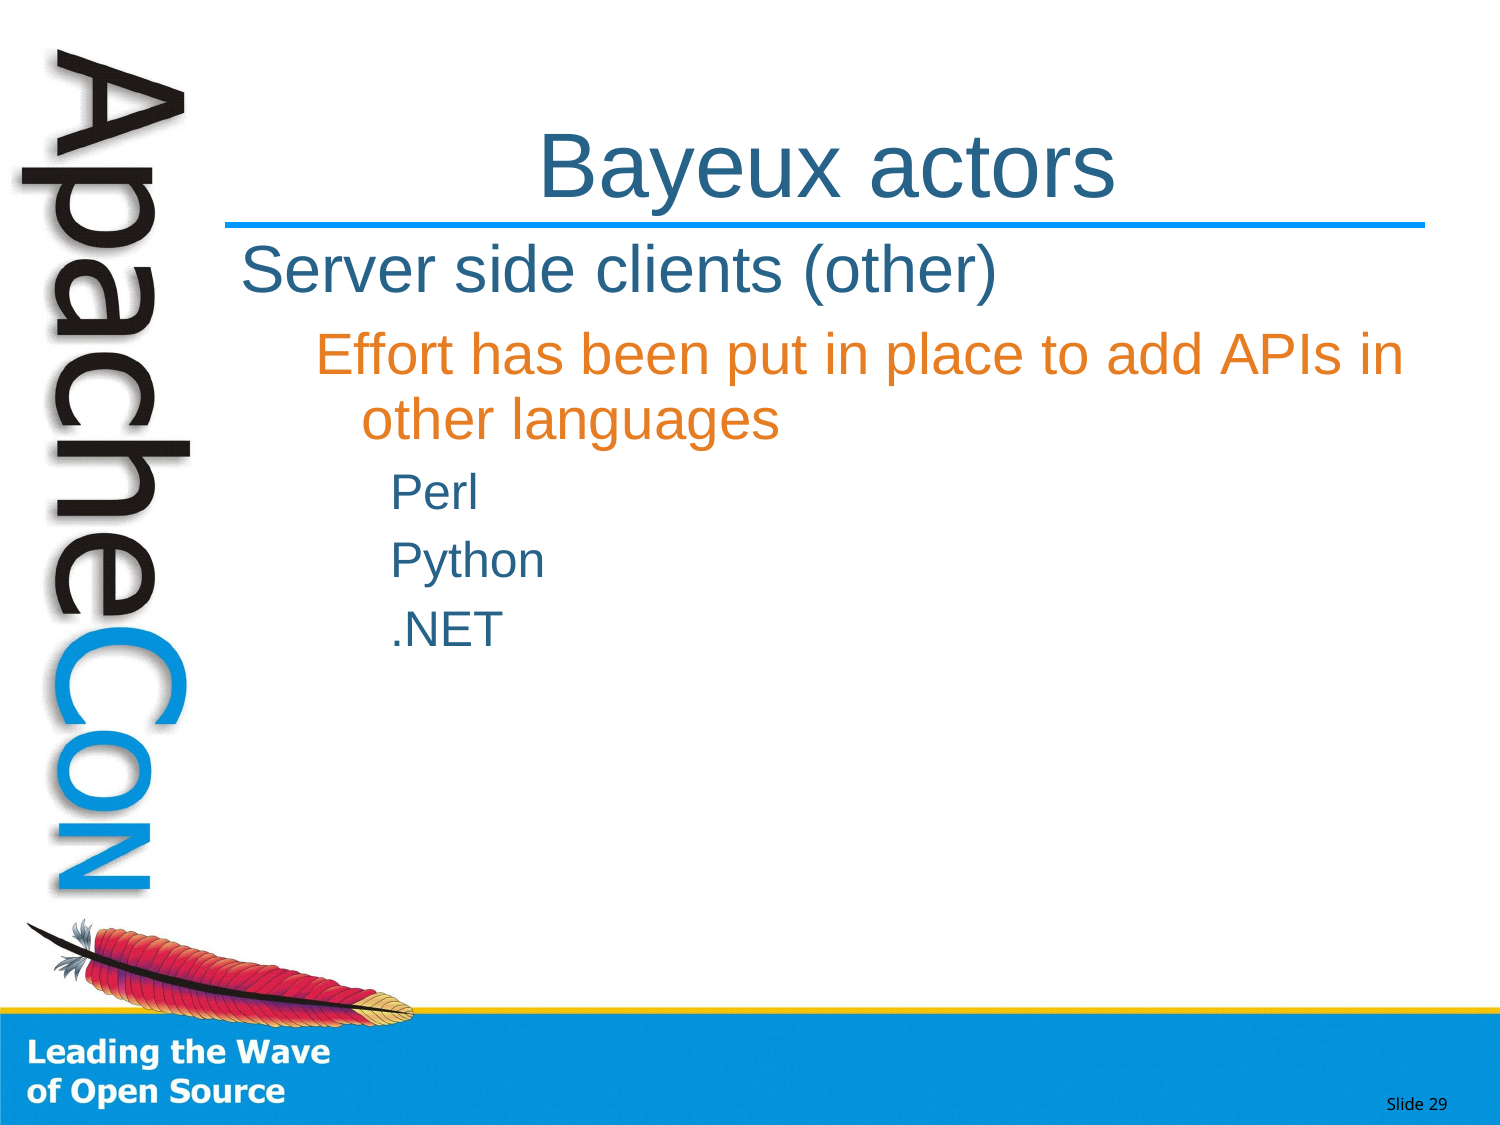

# Bayeux actors
Server side clients (other)
Effort has been put in place to add APIs in other languages
Perl
Python
.NET
Slide